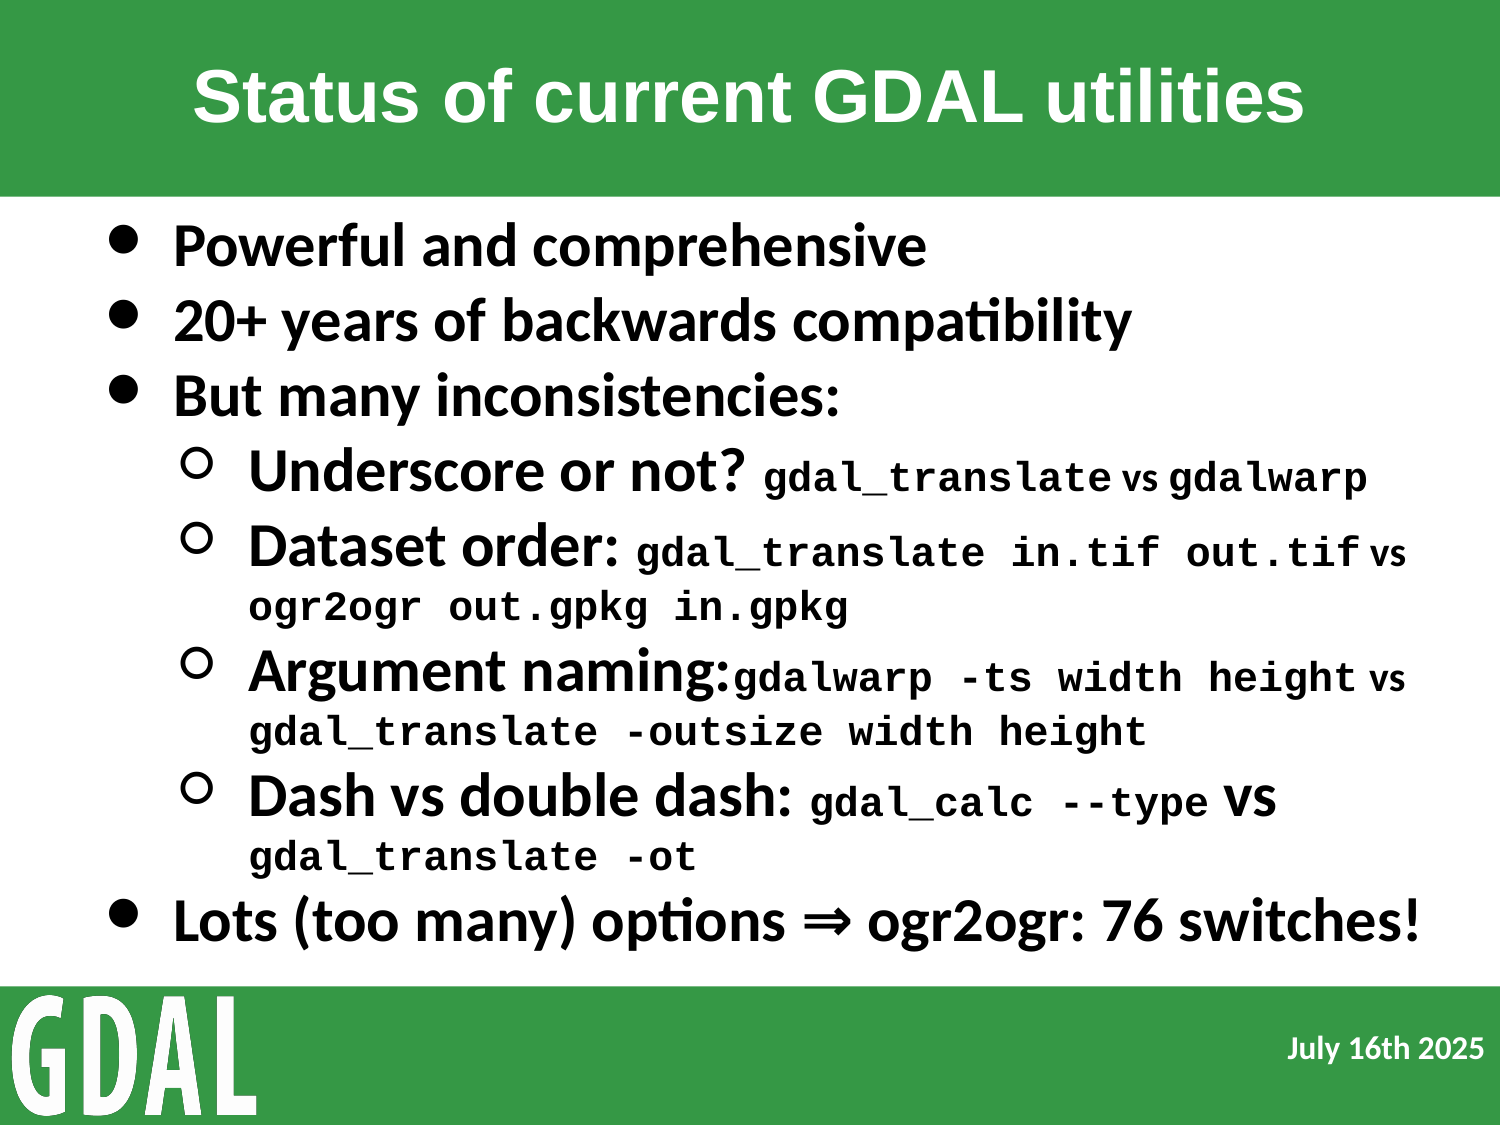

# Status of current GDAL utilities
Powerful and comprehensive
20+ years of backwards compatibility
But many inconsistencies:
Underscore or not? gdal_translate vs gdalwarp
Dataset order: gdal_translate in.tif out.tif vs ogr2ogr out.gpkg in.gpkg
Argument naming:gdalwarp -ts width height vs gdal_translate -outsize width height
Dash vs double dash: gdal_calc --type vs gdal_translate -ot
Lots (too many) options ⇒ ogr2ogr: 76 switches!